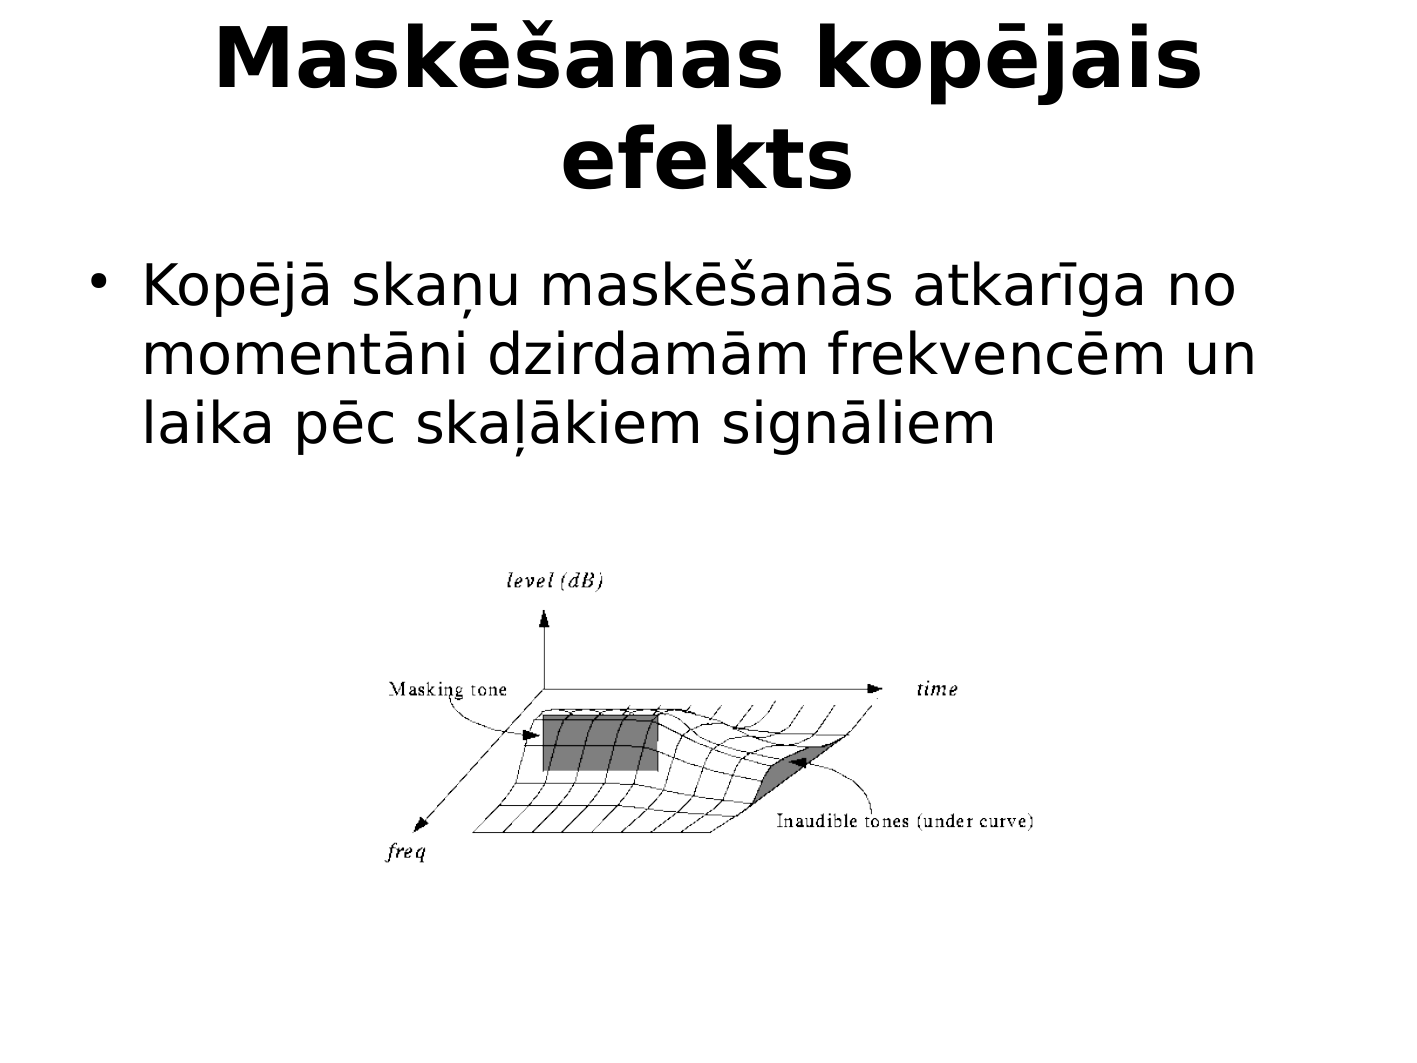

# Maskēšanas kopējais efekts
Kopējā skaņu maskēšanās atkarīga no momentāni dzirdamām frekvencēm un laika pēc skaļākiem signāliem